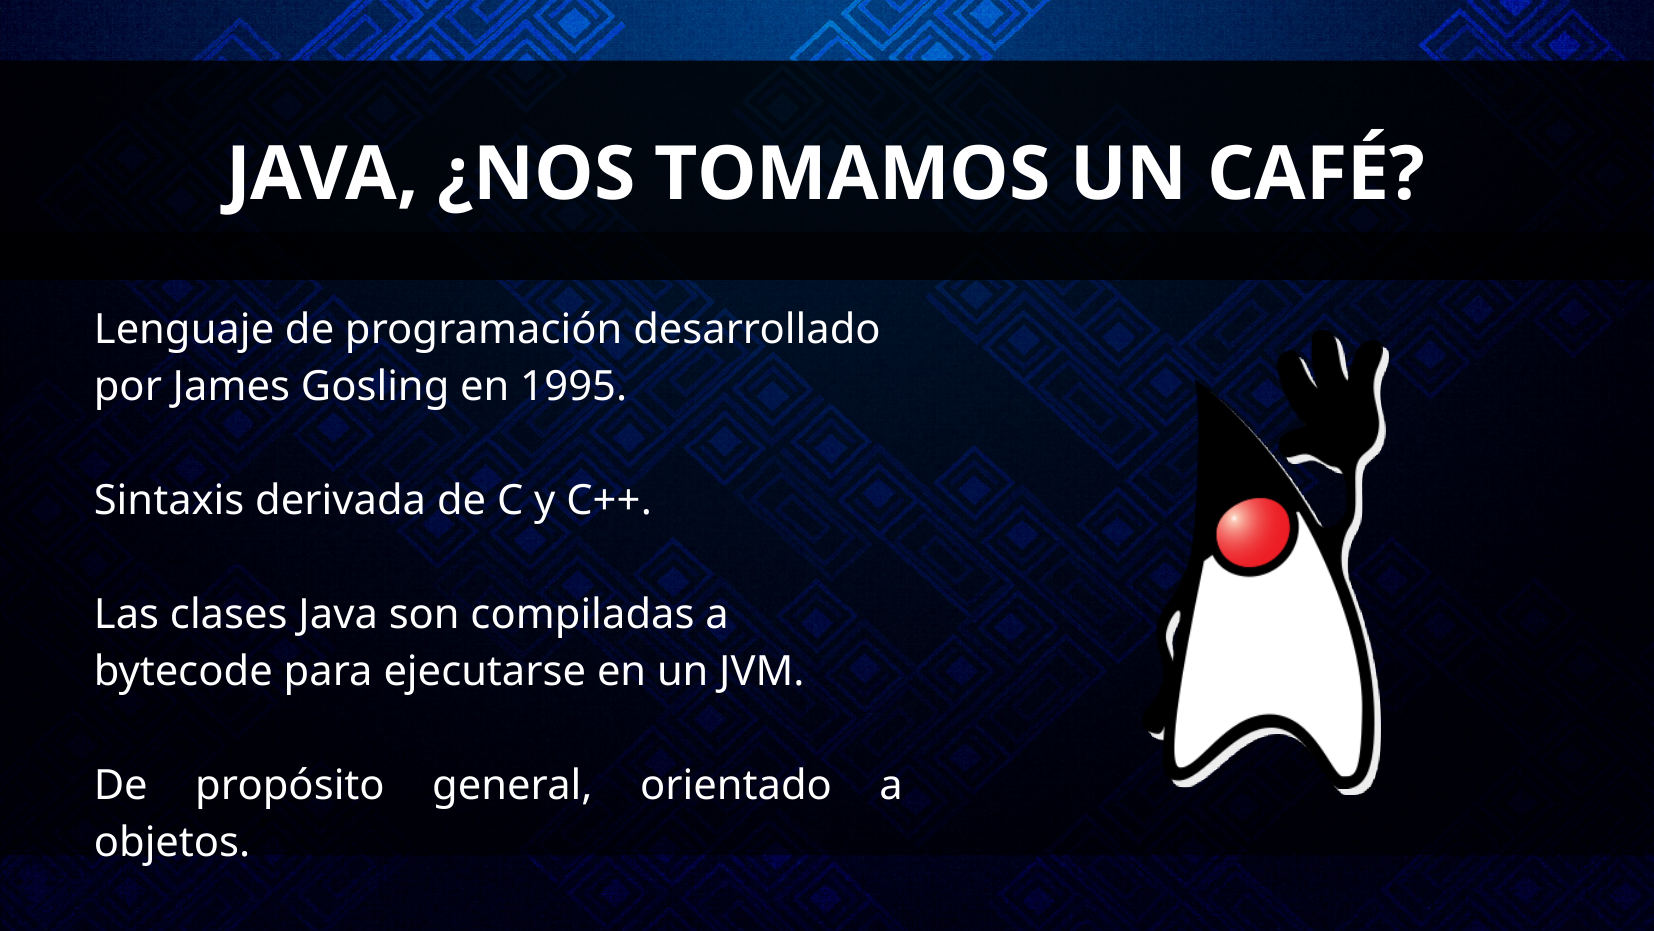

JAVA, ¿NOS TOMAMOS UN CAFÉ?
Lenguaje de programación desarrollado
por James Gosling en 1995.
Sintaxis derivada de C y C++.
Las clases Java son compiladas a
bytecode para ejecutarse en un JVM.
De propósito general, orientado a objetos.